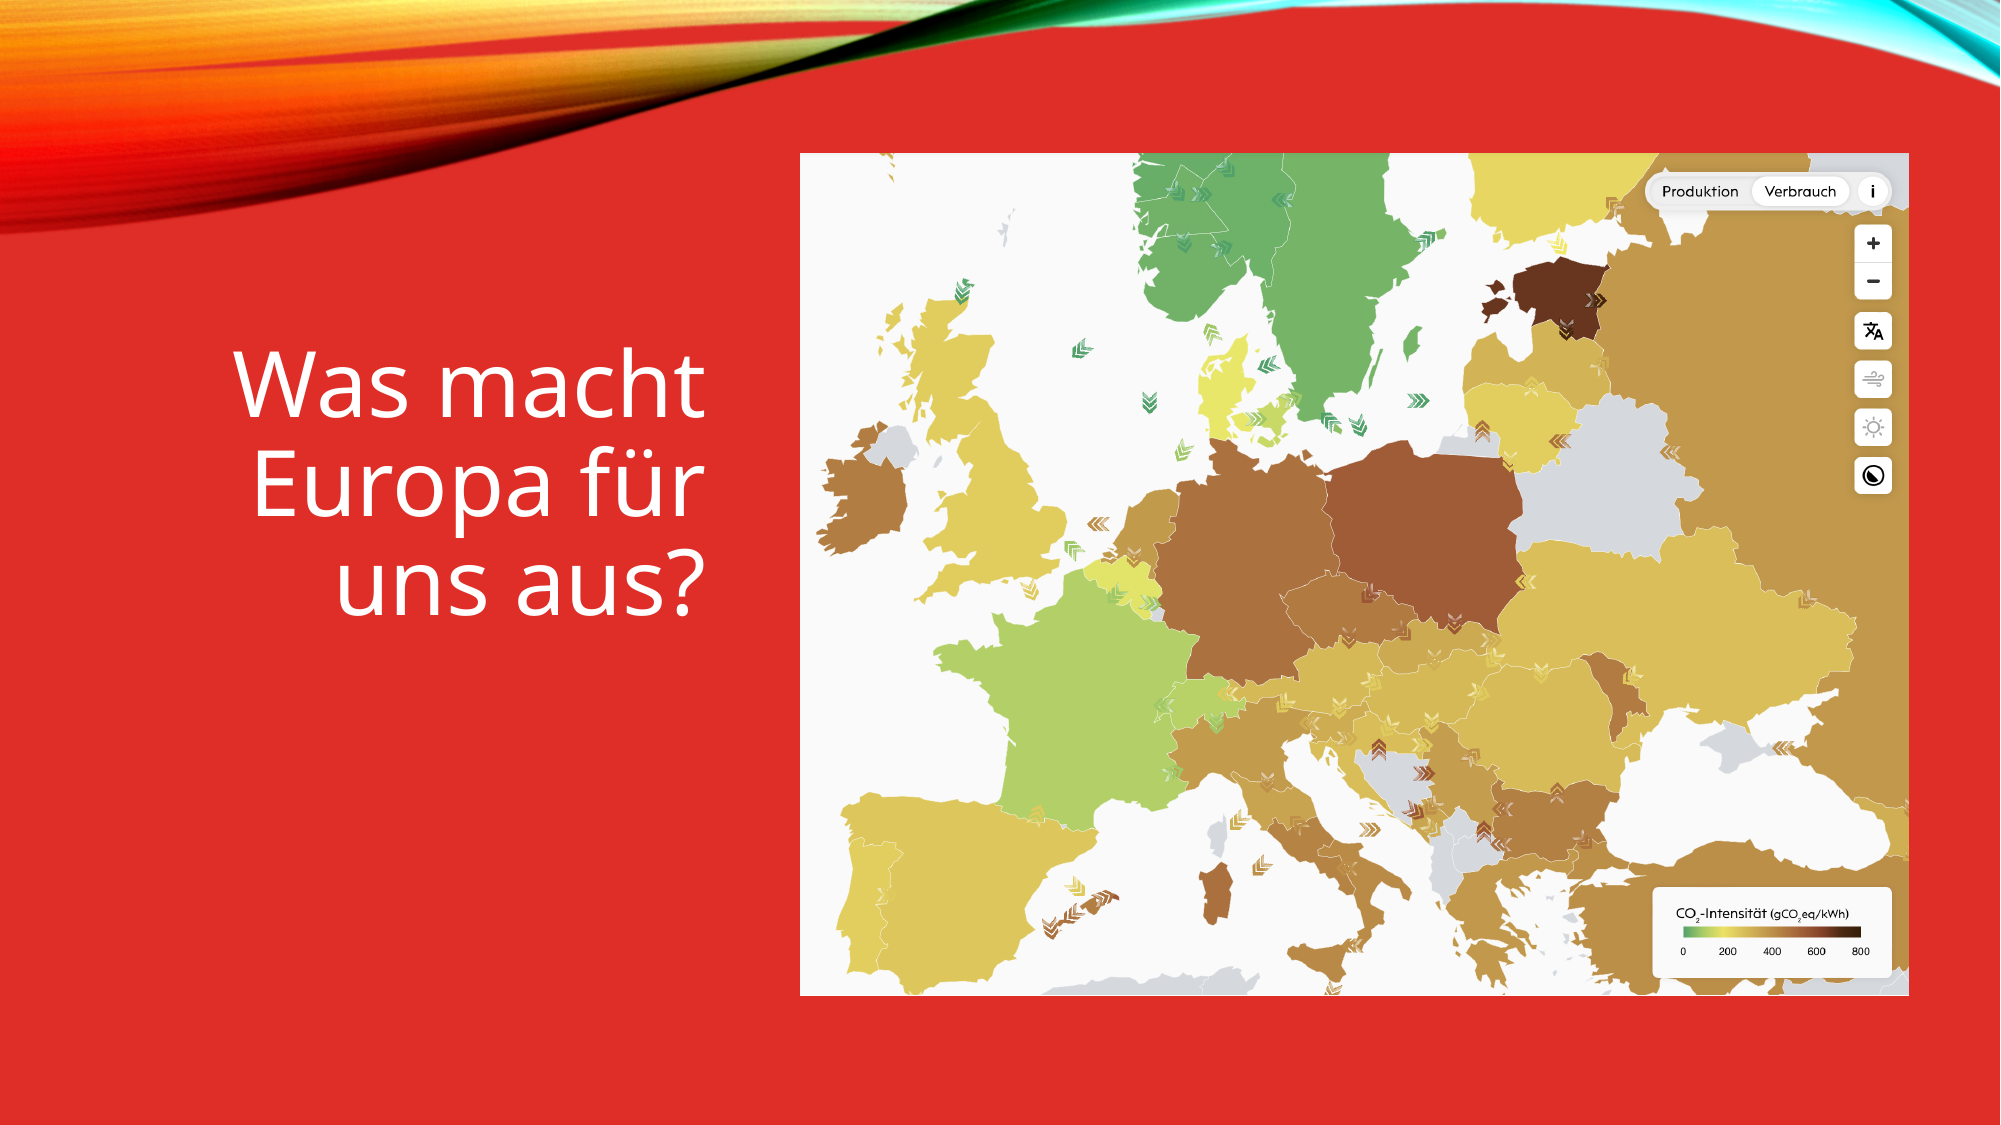

# Was macht Europa für uns aus?